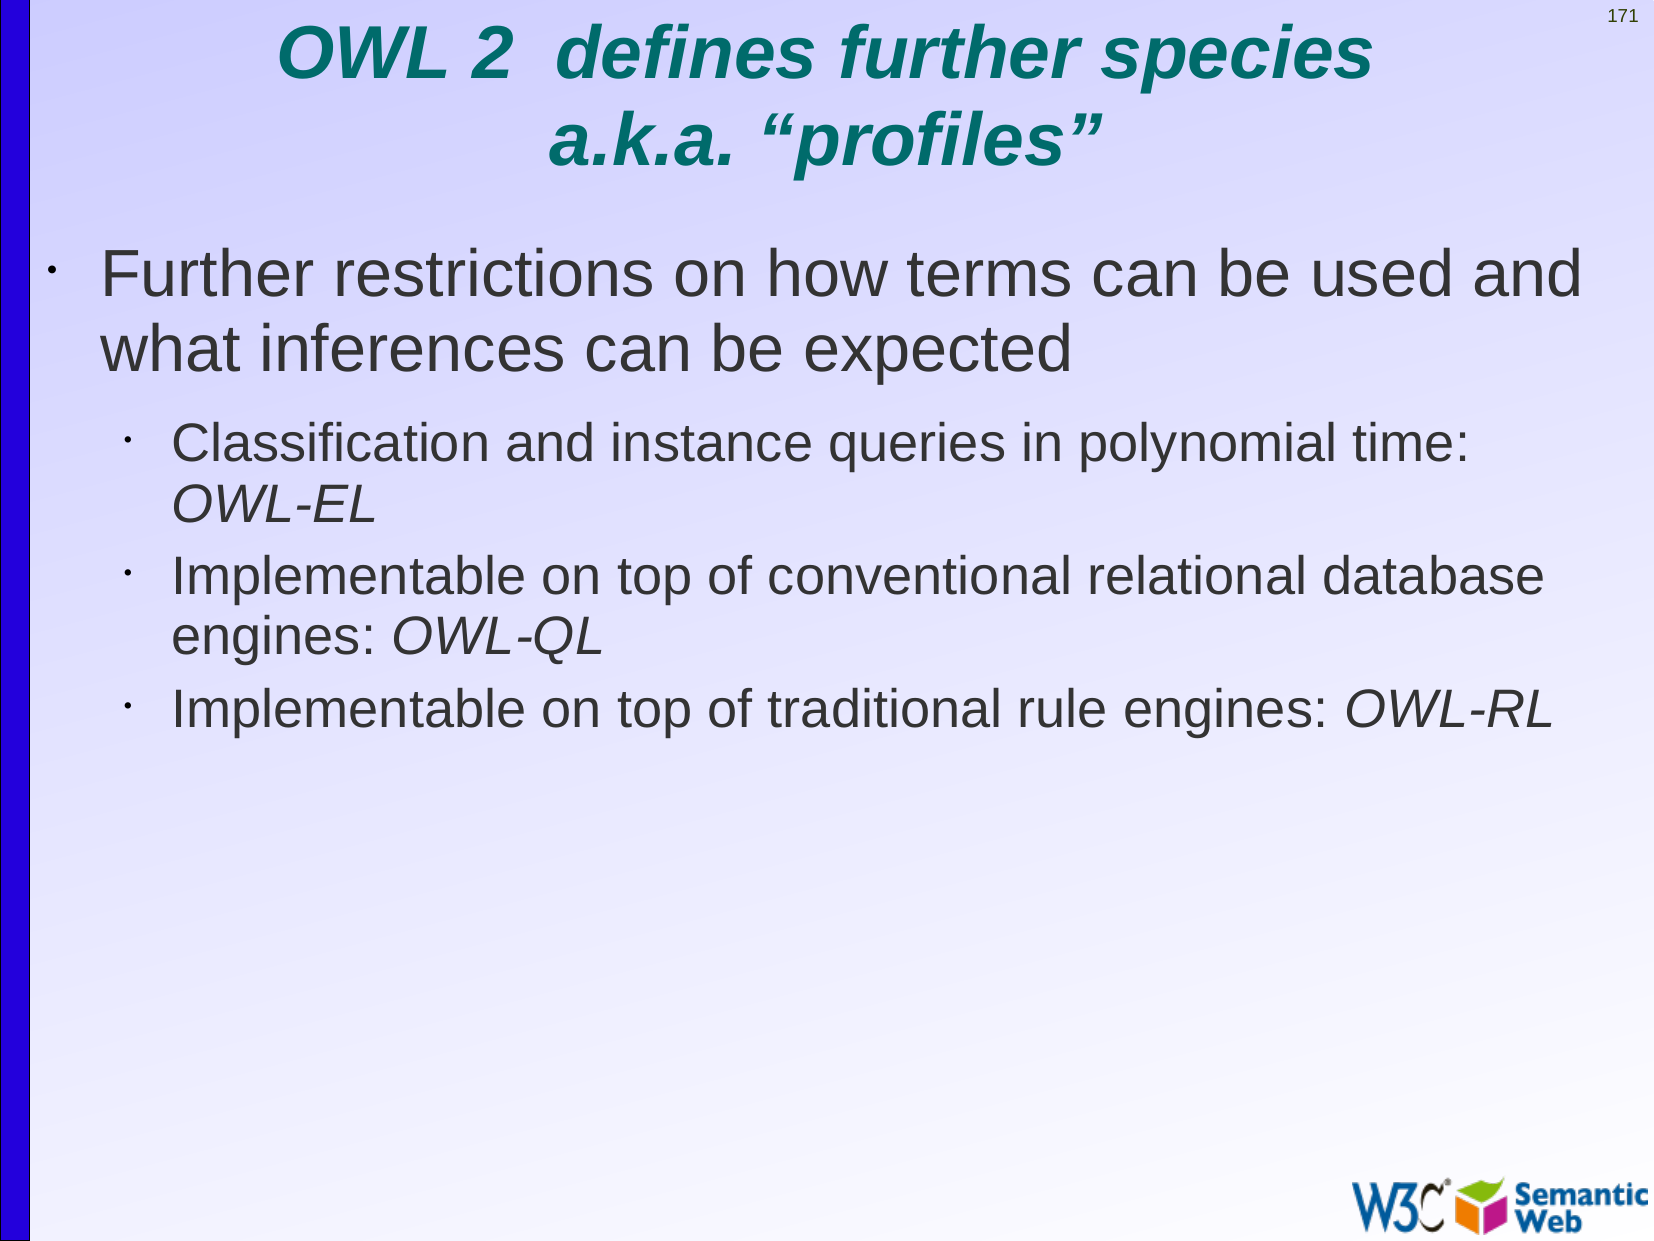

# OWL 2 defines further species a.k.a. “profiles”
Further restrictions on how terms can be used and what inferences can be expected
Classification and instance queries in polynomial time: OWL-EL
Implementable on top of conventional relational database engines: OWL-QL
Implementable on top of traditional rule engines: OWL-RL